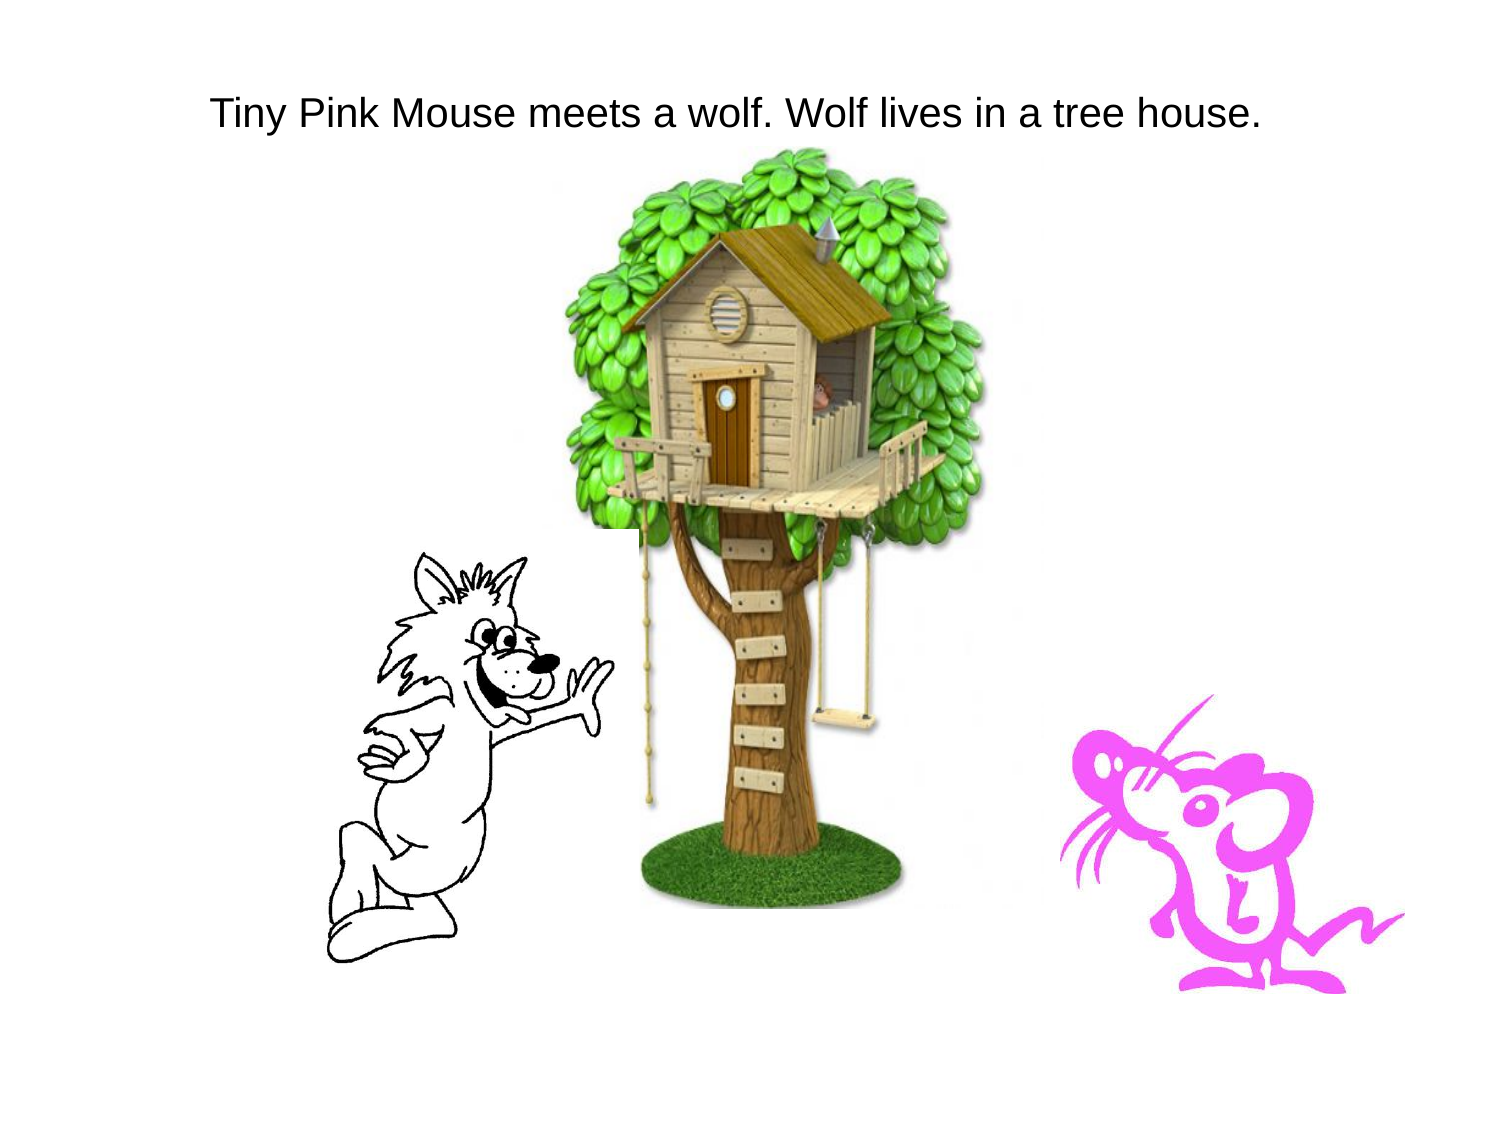

Tiny Pink Mouse meets a wolf. Wolf lives in a tree house.